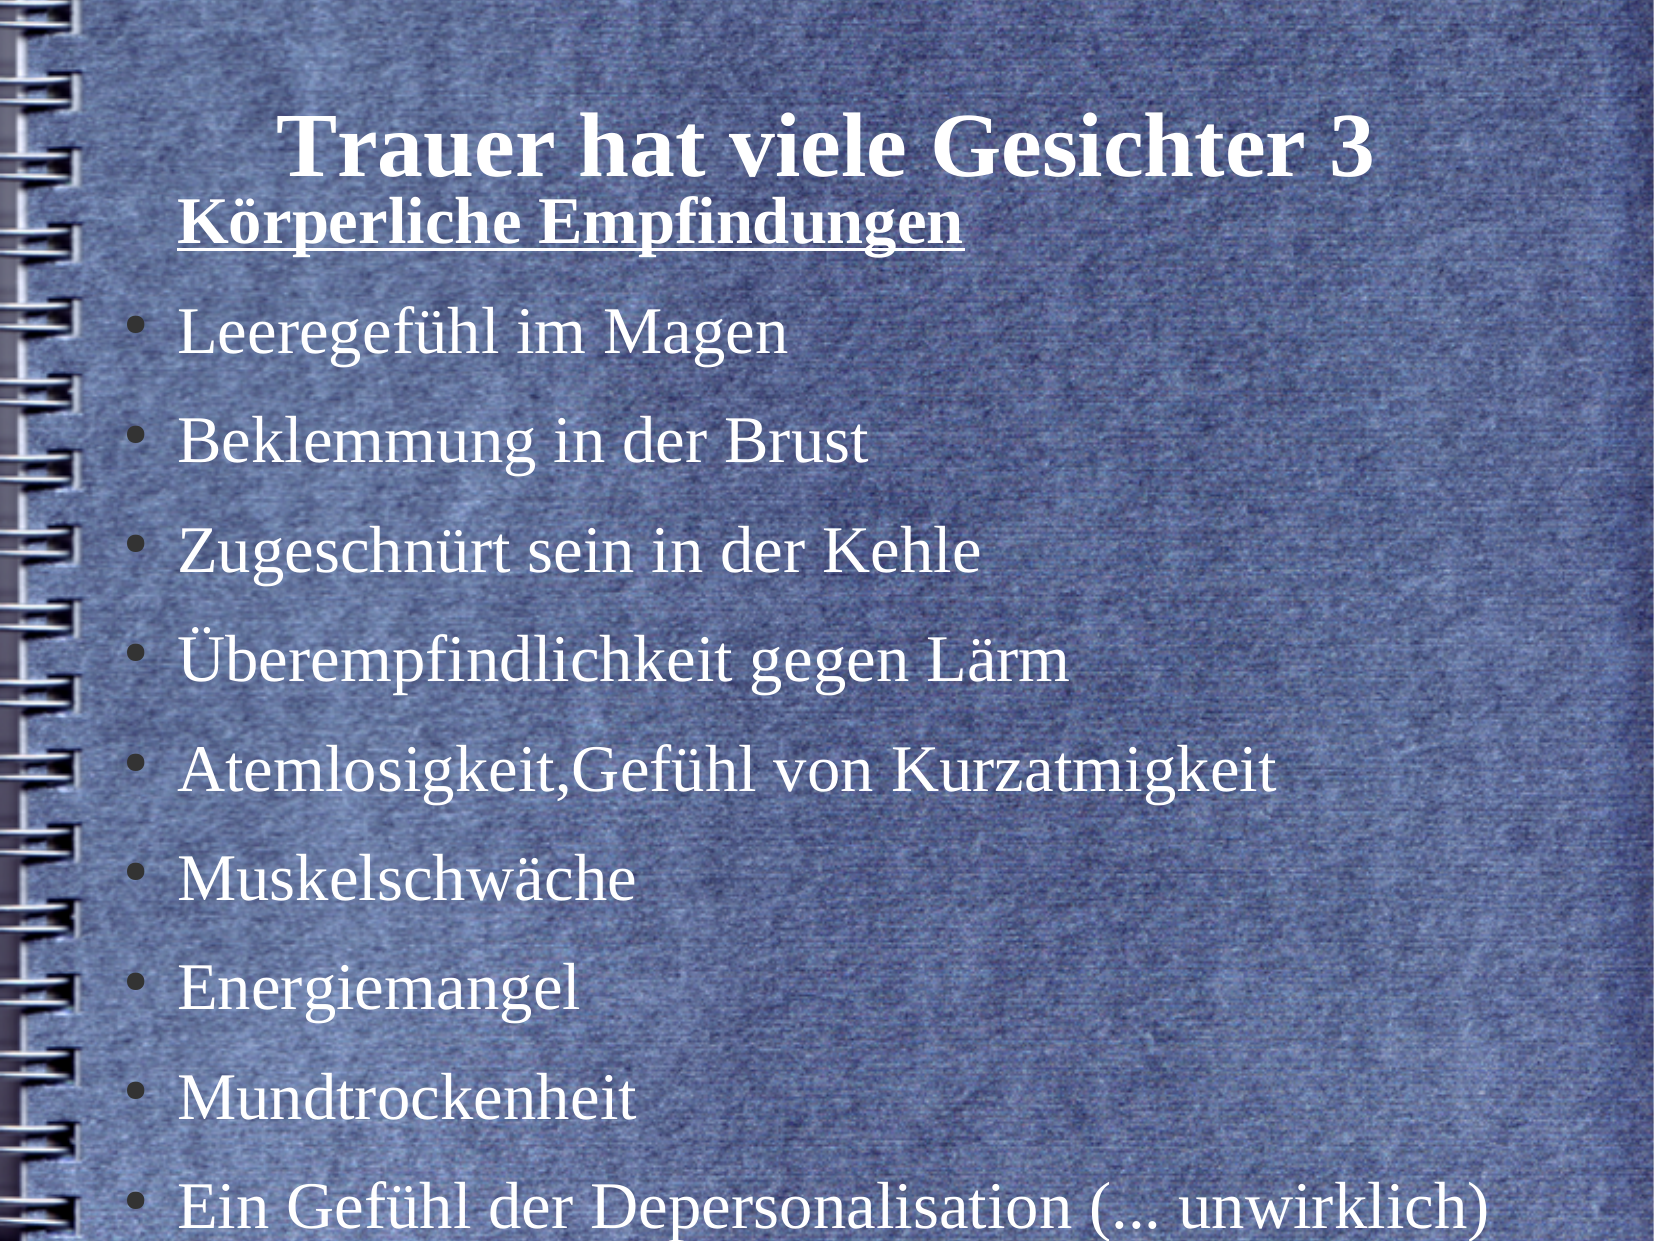

# Trauer hat viele Gesichter 3
Körperliche Empfindungen
Leeregefühl im Magen
Beklemmung in der Brust
Zugeschnürt sein in der Kehle
Überempfindlichkeit gegen Lärm
Atemlosigkeit,Gefühl von Kurzatmigkeit
Muskelschwäche
Energiemangel
Mundtrockenheit
Ein Gefühl der Depersonalisation (... unwirklich)